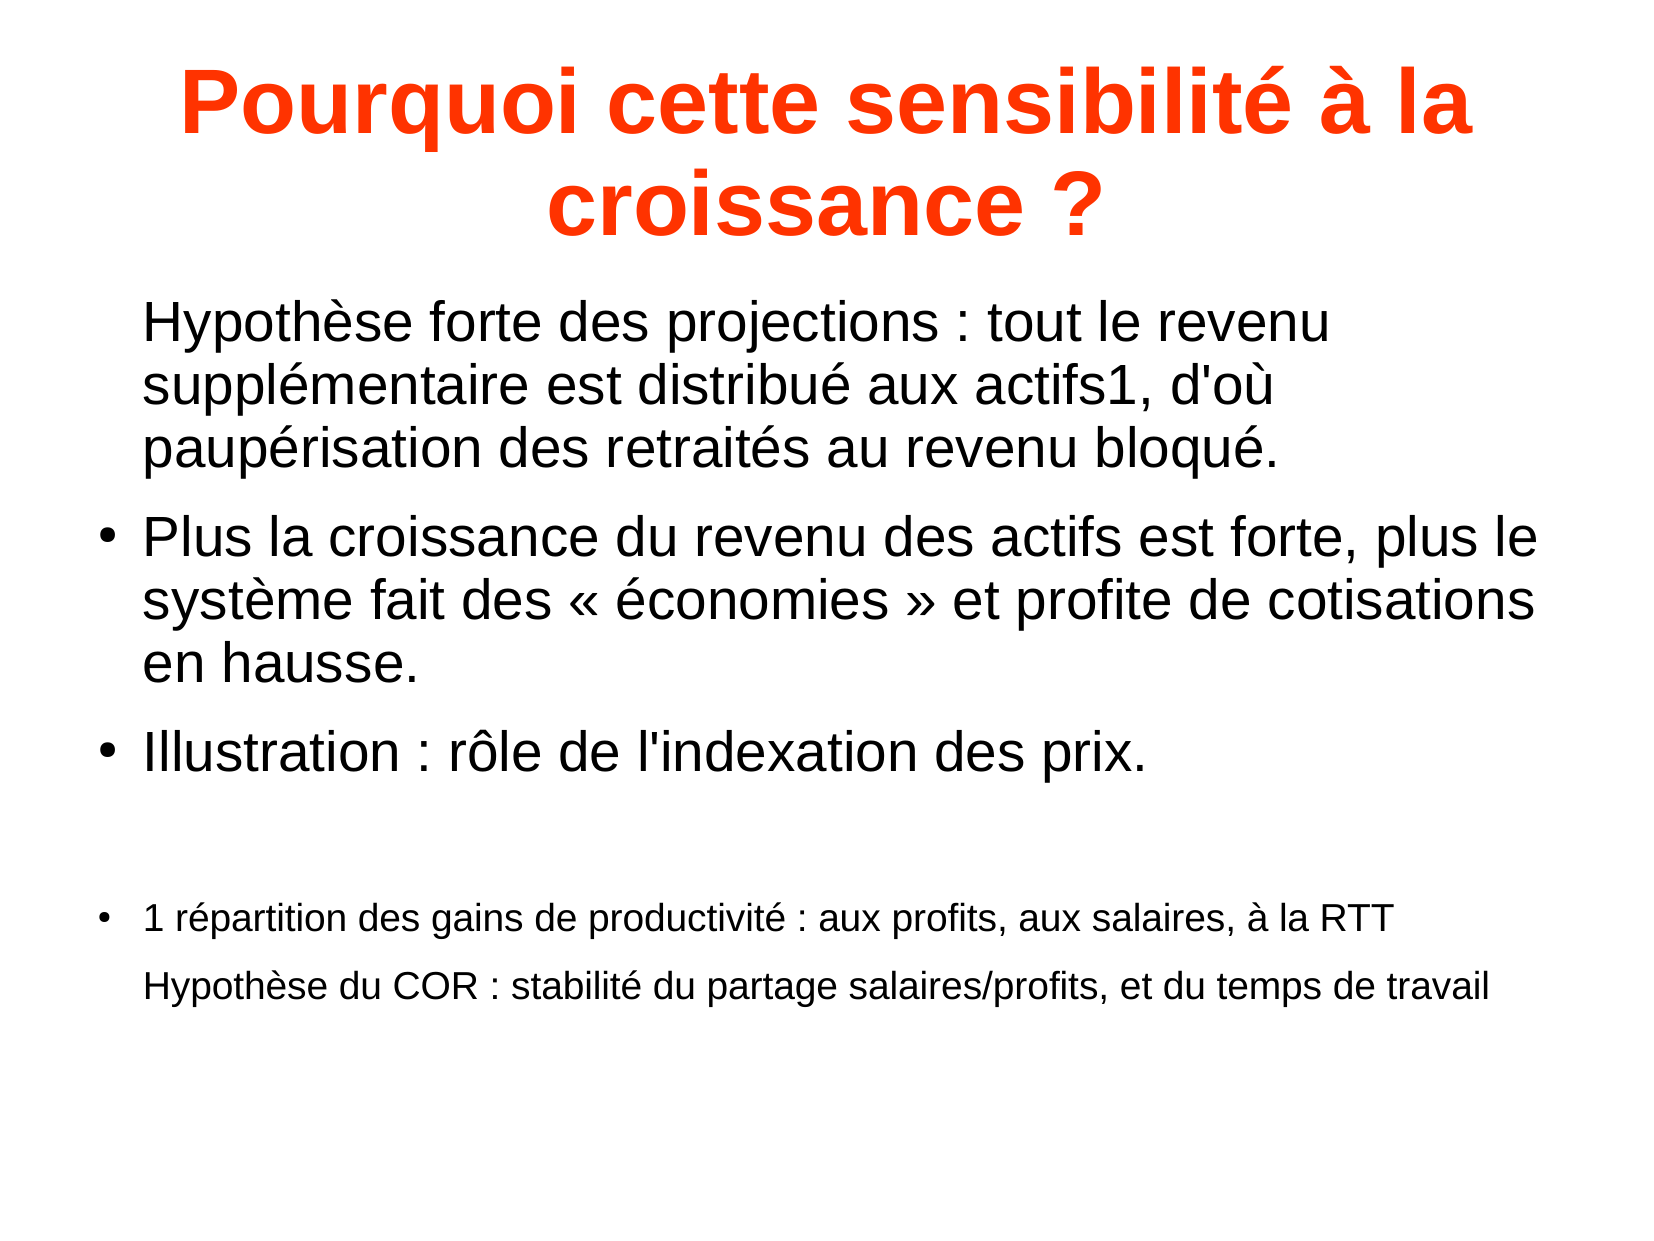

# Pourquoi cette sensibilité à la croissance ?
Hypothèse forte des projections : tout le revenu supplémentaire est distribué aux actifs1, d'où paupérisation des retraités au revenu bloqué.
Plus la croissance du revenu des actifs est forte, plus le système fait des « économies » et profite de cotisations en hausse.
Illustration : rôle de l'indexation des prix.
1 répartition des gains de productivité : aux profits, aux salaires, à la RTT
Hypothèse du COR : stabilité du partage salaires/profits, et du temps de travail